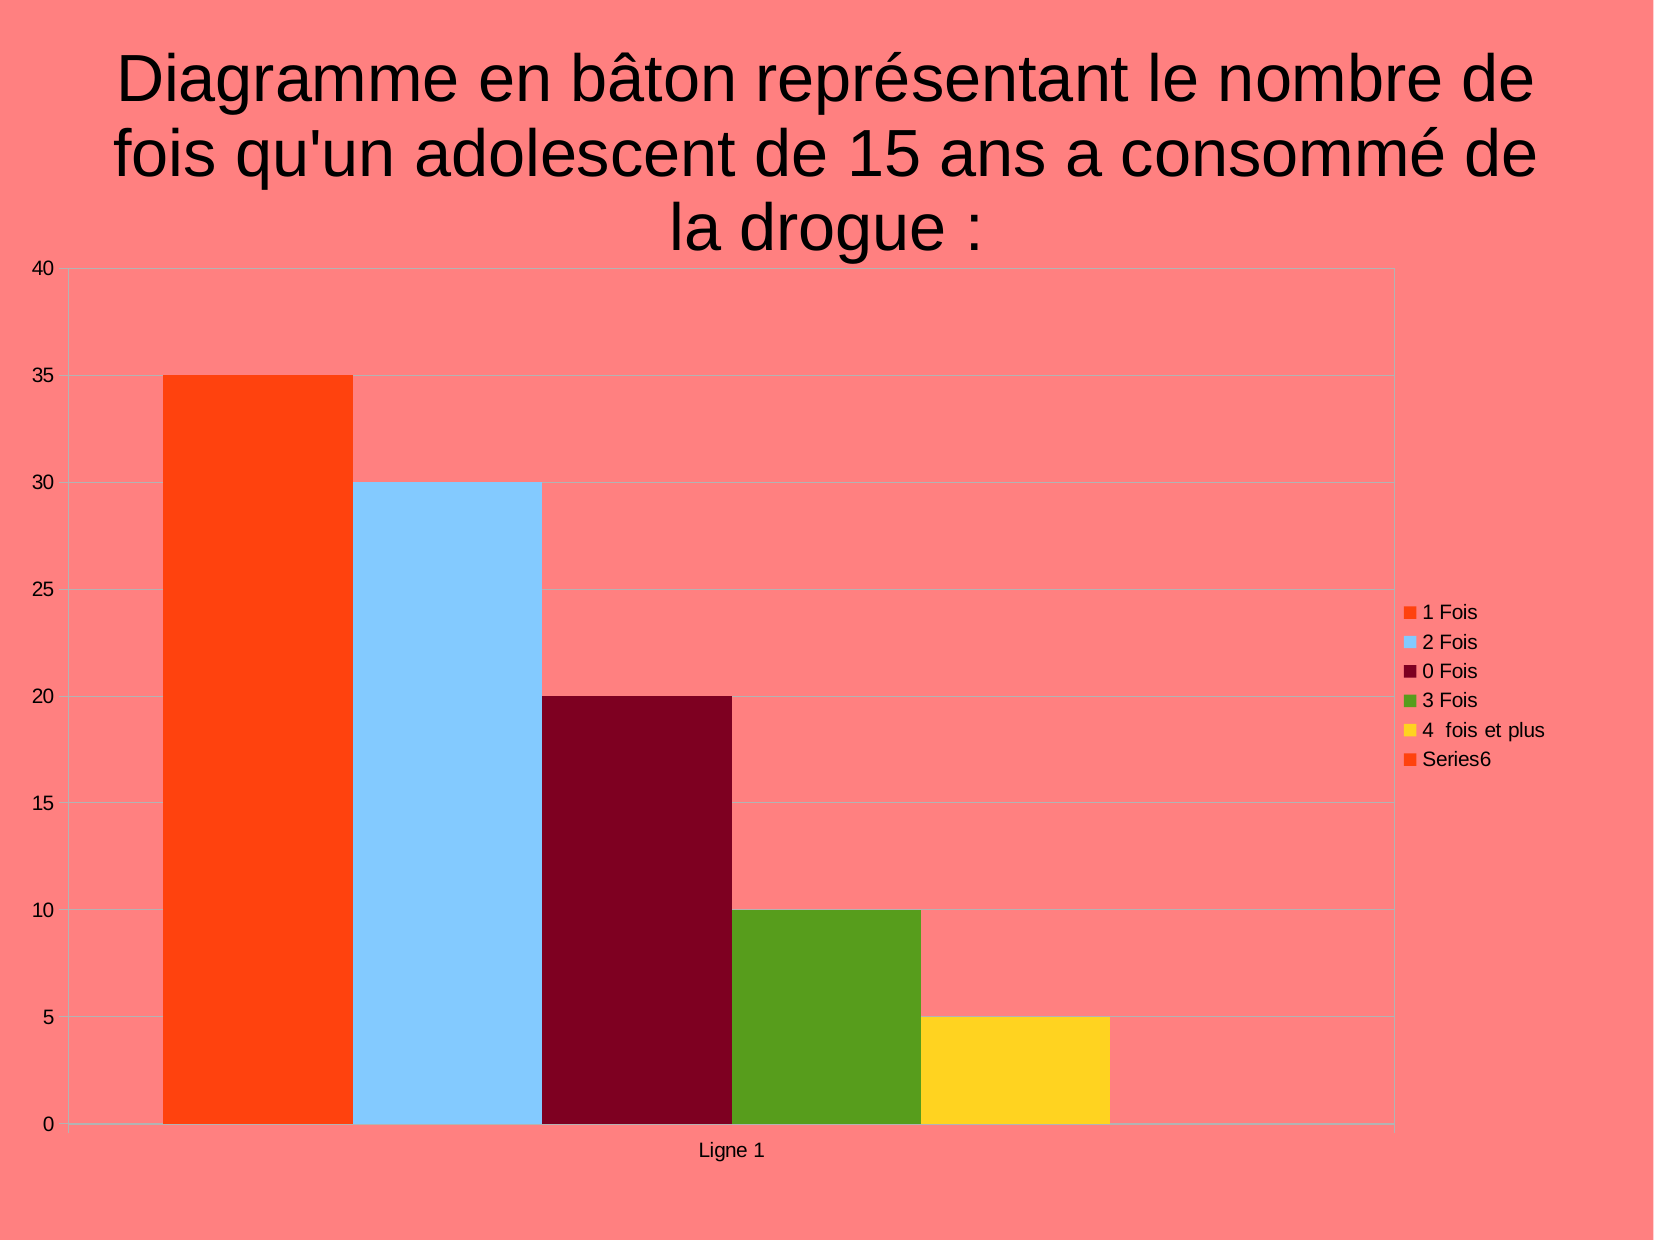

# Diagramme en bâton représentant le nombre de fois qu'un adolescent de 15 ans a consommé de la drogue :
### Chart
| Category | 1 Fois | 2 Fois | 0 Fois | 3 Fois | 4 fois et plus | |
|---|---|---|---|---|---|---|
| Ligne 1 | 35.0 | 30.0 | 20.0 | 10.0 | 5.0 | None |